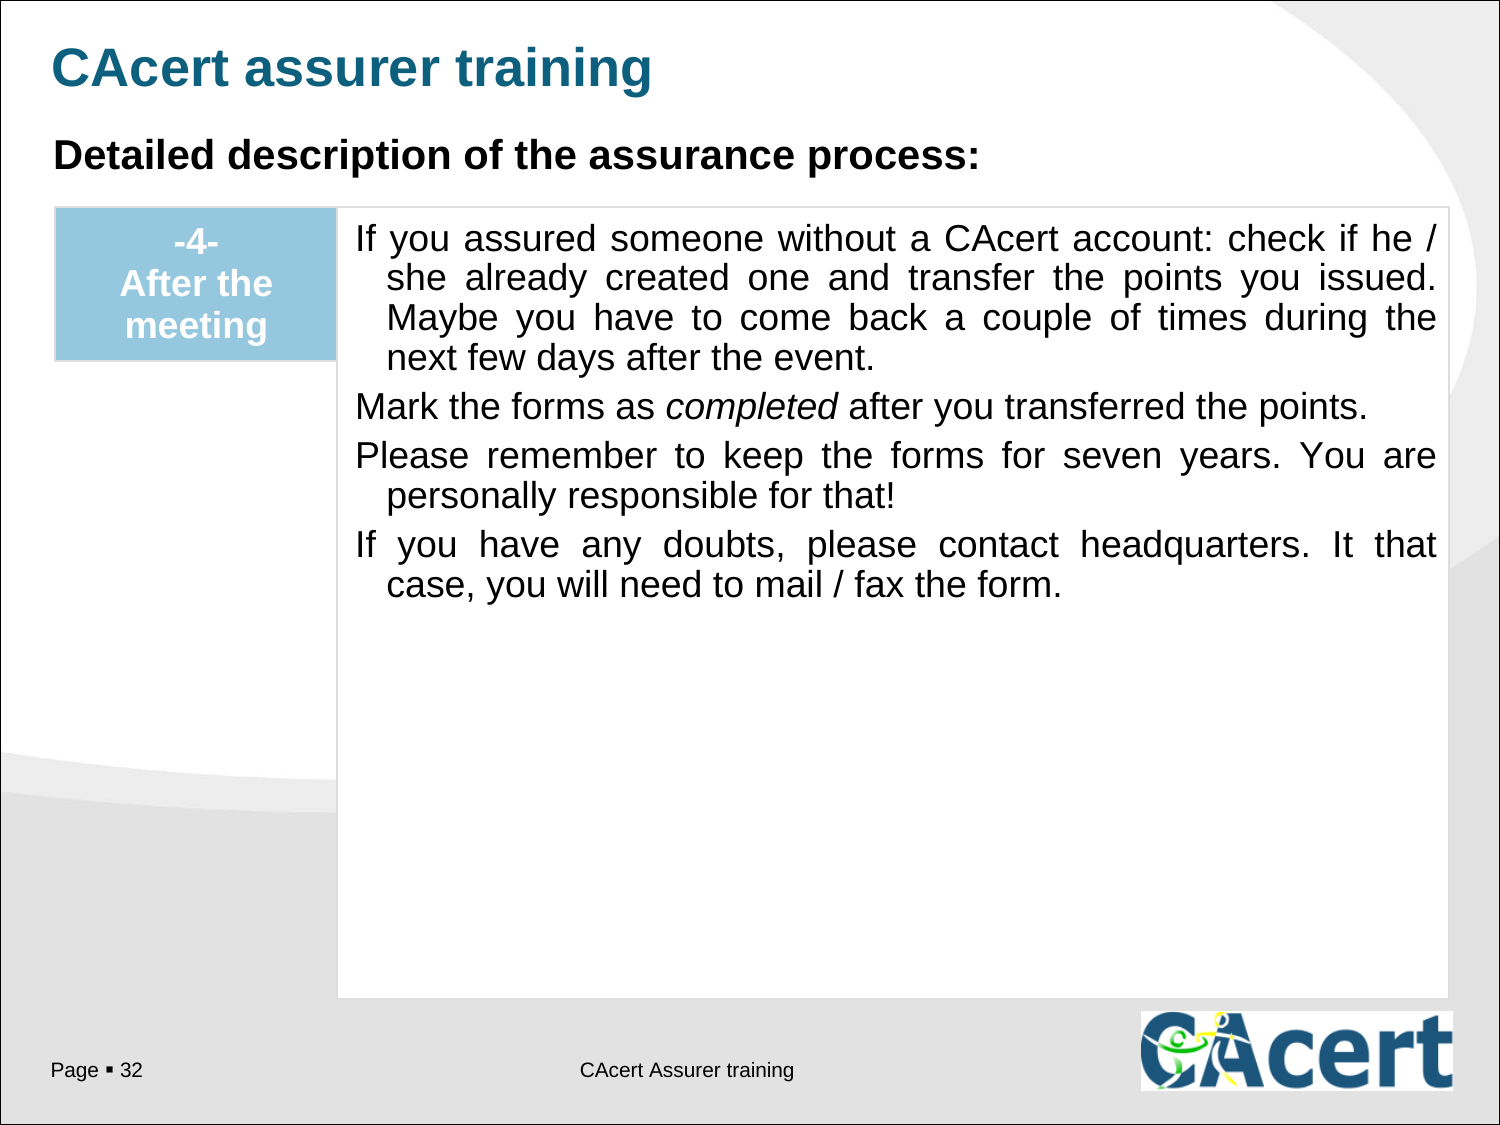

# CAcert assurer training
Detailed description of the assurance process:
-4-
After the meeting
If you assured someone without a CAcert account: check if he / she already created one and transfer the points you issued. Maybe you have to come back a couple of times during the next few days after the event.
Mark the forms as completed after you transferred the points.
Please remember to keep the forms for seven years. You are personally responsible for that!
If you have any doubts, please contact headquarters. It that case, you will need to mail / fax the form.
CAcert Assurer training